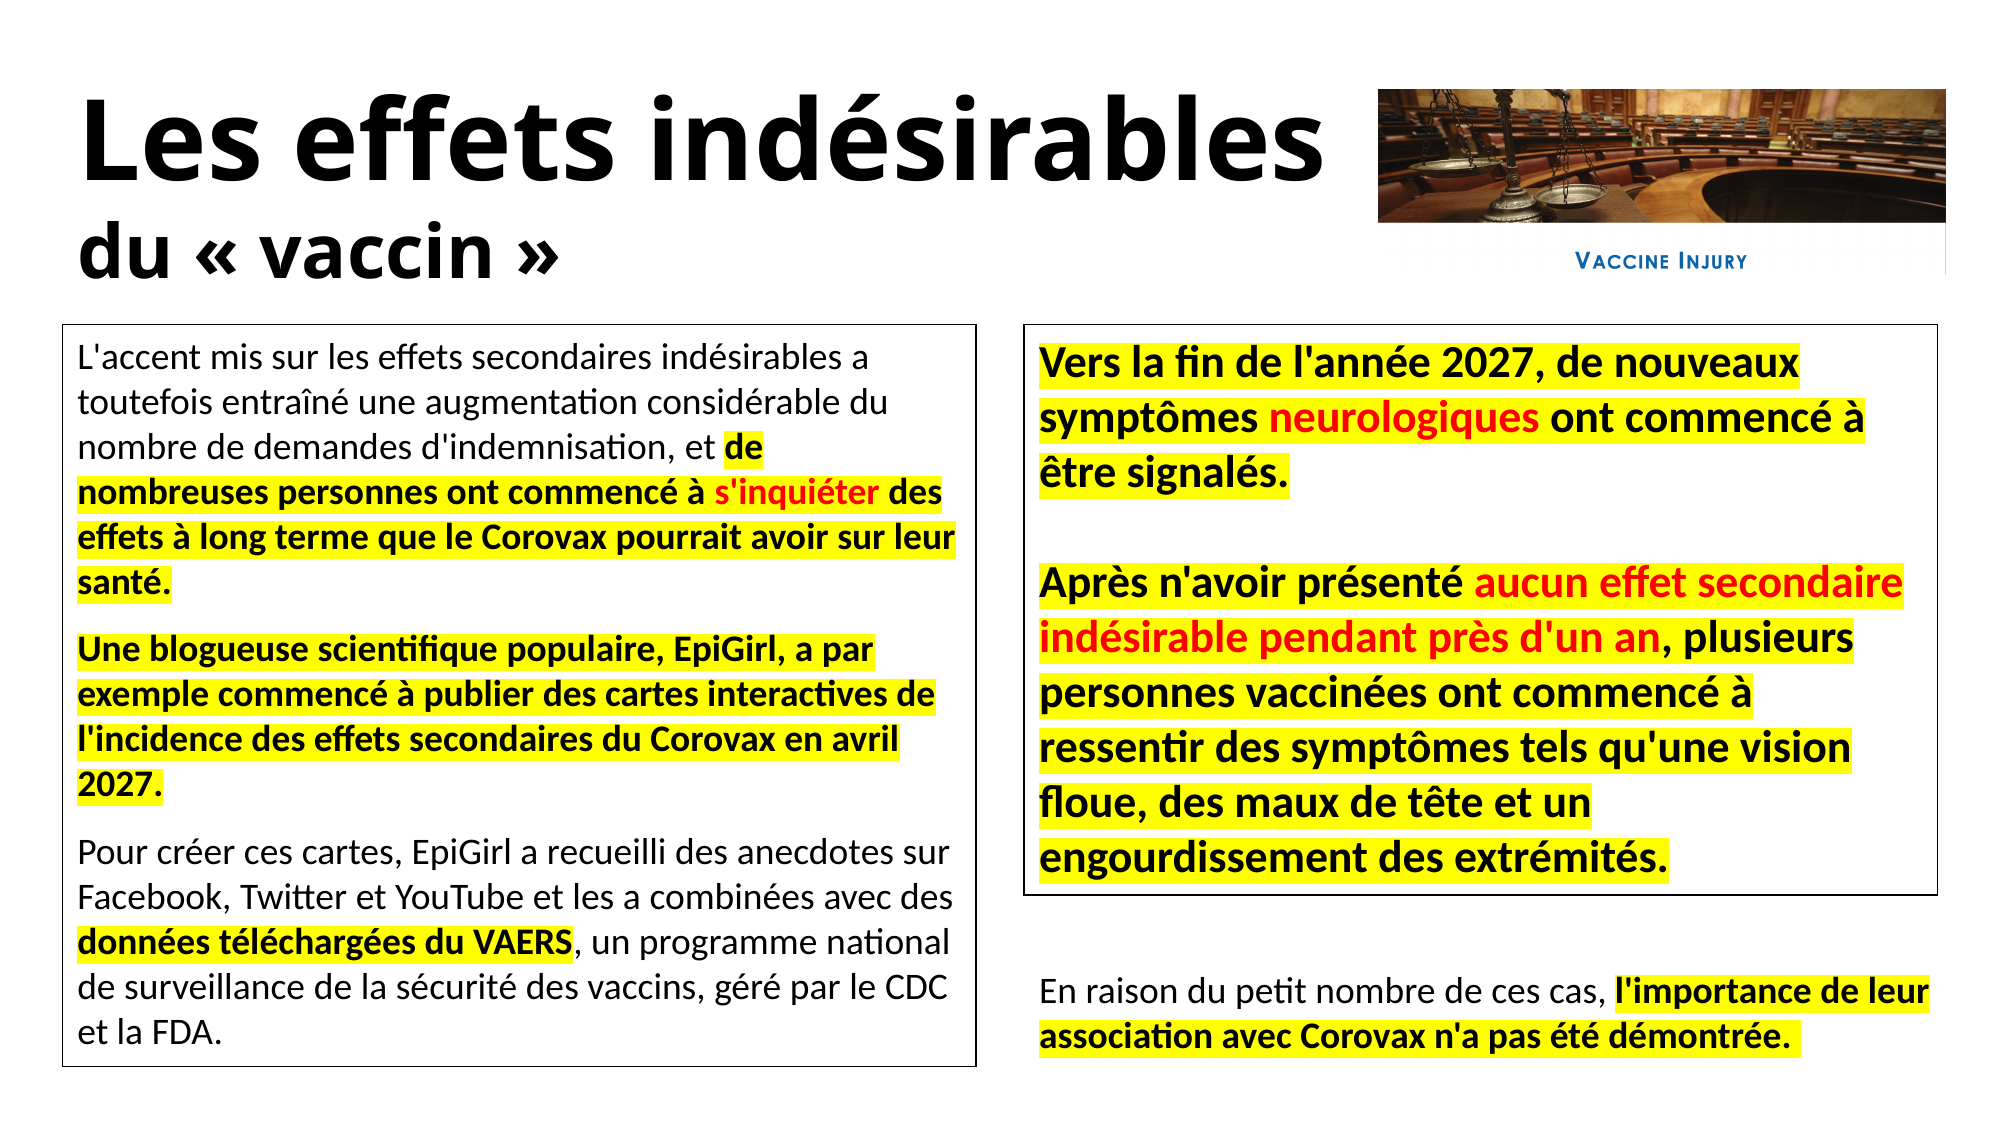

Les effets indésirables
du « vaccin »
L'accent mis sur les effets secondaires indésirables a toutefois entraîné une augmentation considérable du nombre de demandes d'indemnisation, et de nombreuses personnes ont commencé à s'inquiéter des effets à long terme que le Corovax pourrait avoir sur leur santé.
Une blogueuse scientifique populaire, EpiGirl, a par exemple commencé à publier des cartes interactives de l'incidence des effets secondaires du Corovax en avril 2027.
Pour créer ces cartes, EpiGirl a recueilli des anecdotes sur Facebook, Twitter et YouTube et les a combinées avec des données téléchargées du VAERS, un programme national de surveillance de la sécurité des vaccins, géré par le CDC et la FDA.
Vers la fin de l'année 2027, de nouveaux symptômes neurologiques ont commencé à être signalés.
Après n'avoir présenté aucun effet secondaire indésirable pendant près d'un an, plusieurs personnes vaccinées ont commencé à ressentir des symptômes tels qu'une vision floue, des maux de tête et un engourdissement des extrémités.
En raison du petit nombre de ces cas, l'importance de leur association avec Corovax n'a pas été démontrée.